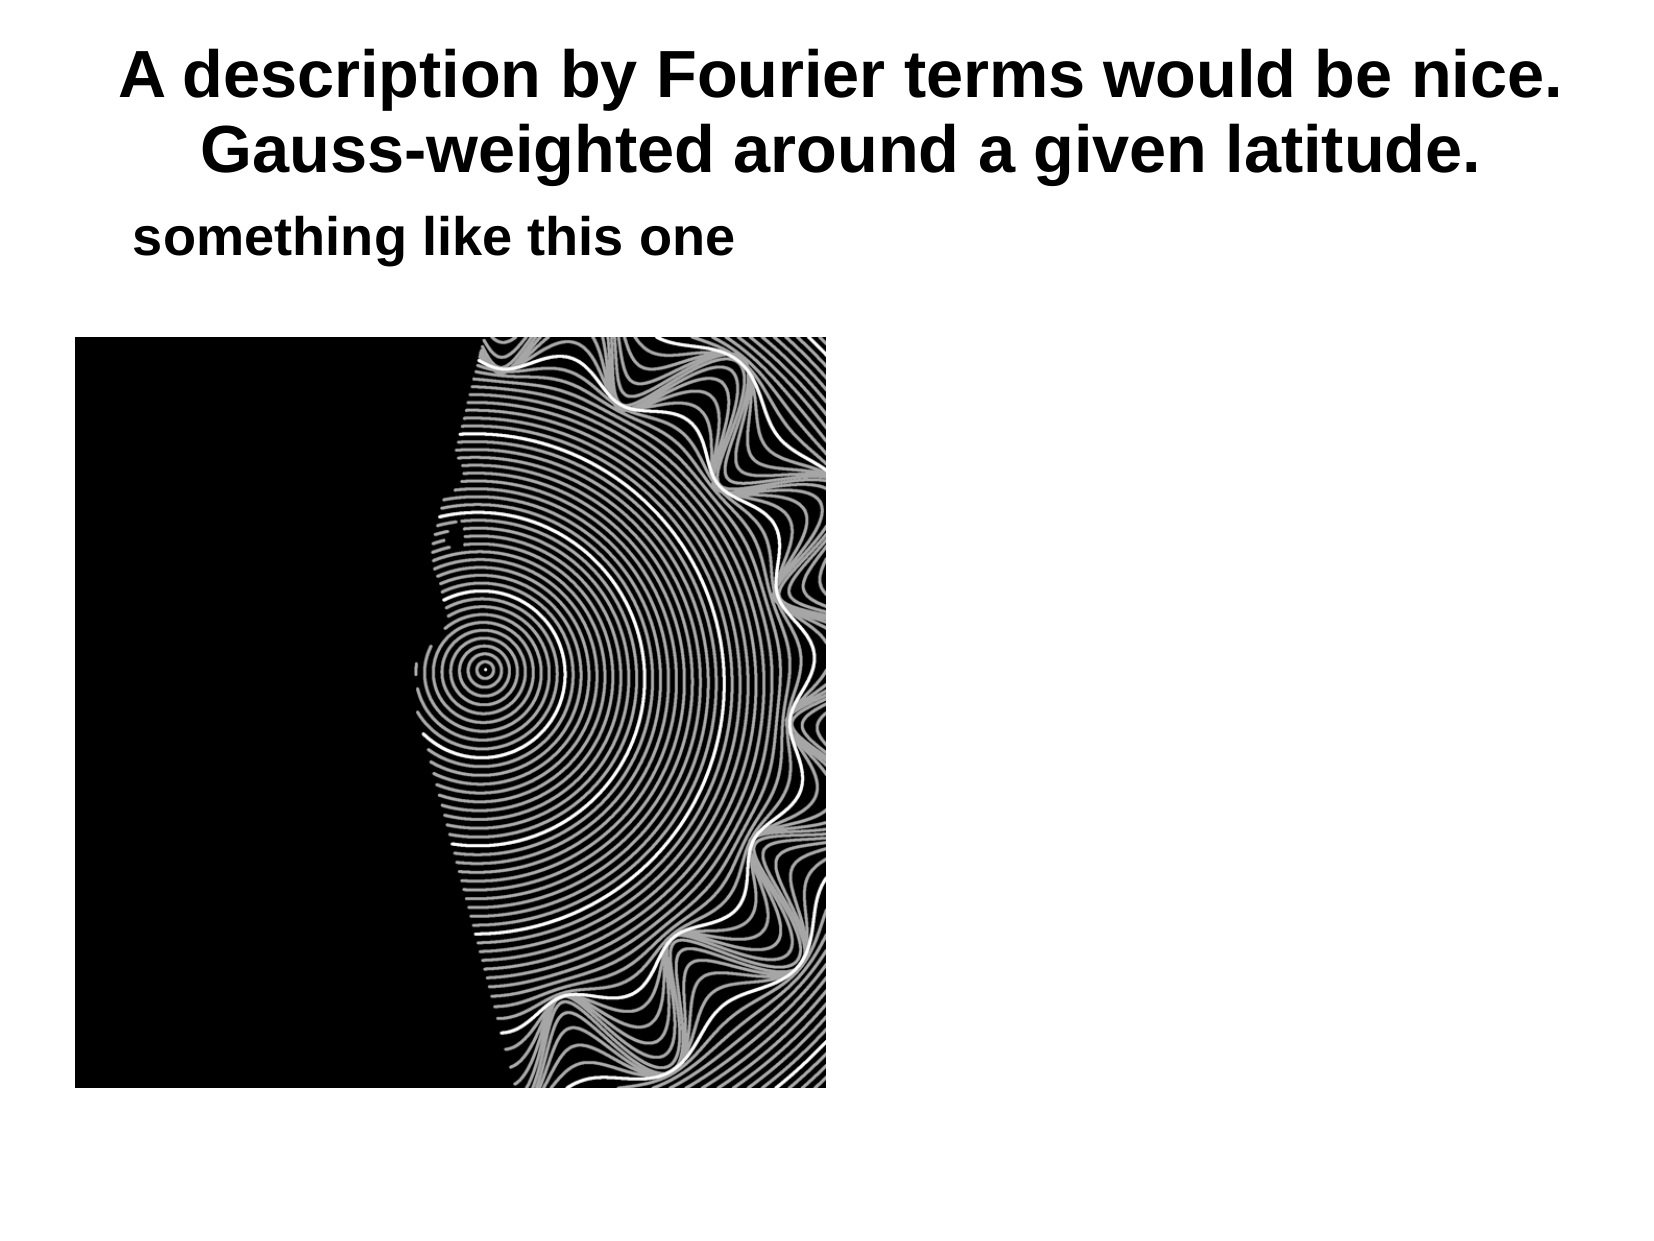

A description by Fourier terms would be nice.
Gauss-weighted around a given latitude.
something like this one